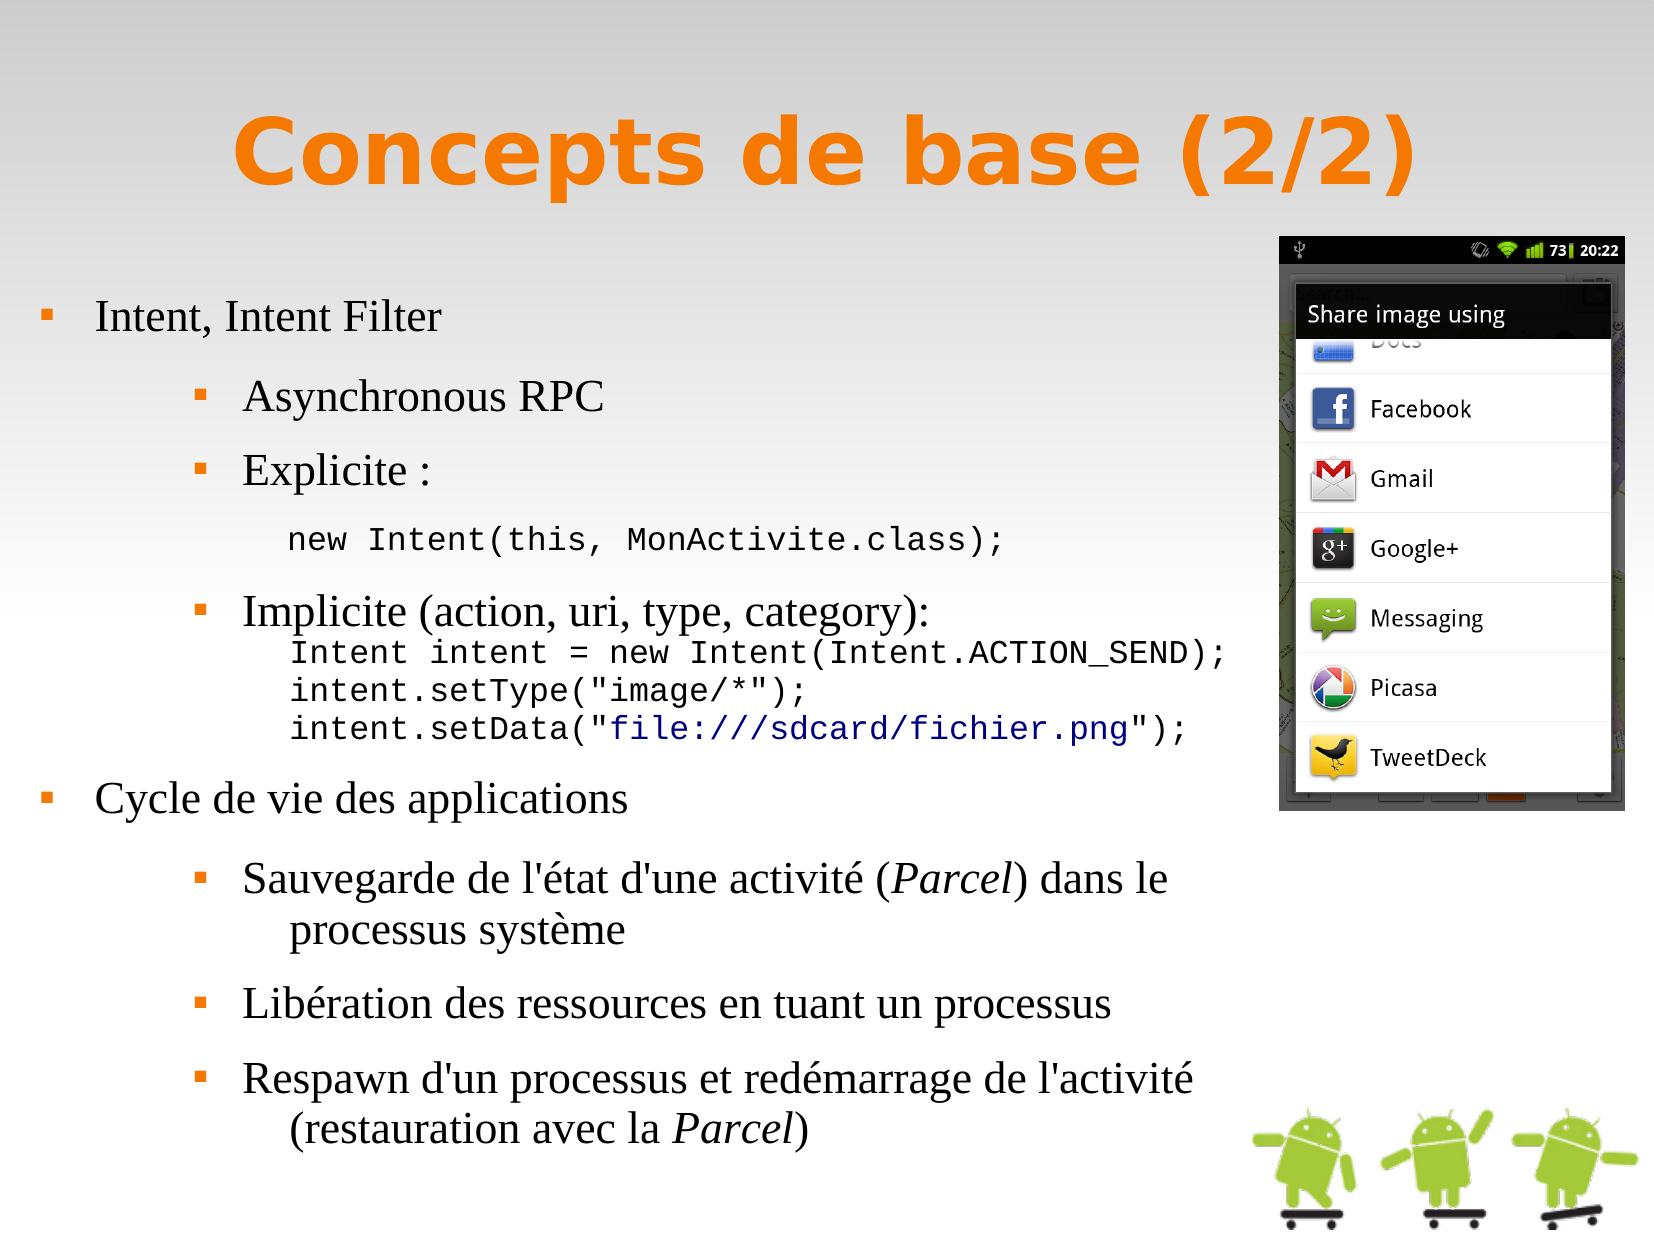

# Concepts de base (2/2)
Intent, Intent Filter
Asynchronous RPC
Explicite :
 new Intent(this, MonActivite.class);
Implicite (action, uri, type, category):
Intent intent = new Intent(Intent.ACTION_SEND);
intent.setType("image/*");
intent.setData("file:///sdcard/fichier.png");
Cycle de vie des applications
Sauvegarde de l'état d'une activité (Parcel) dans le processus système
Libération des ressources en tuant un processus
Respawn d'un processus et redémarrage de l'activité (restauration avec la Parcel)